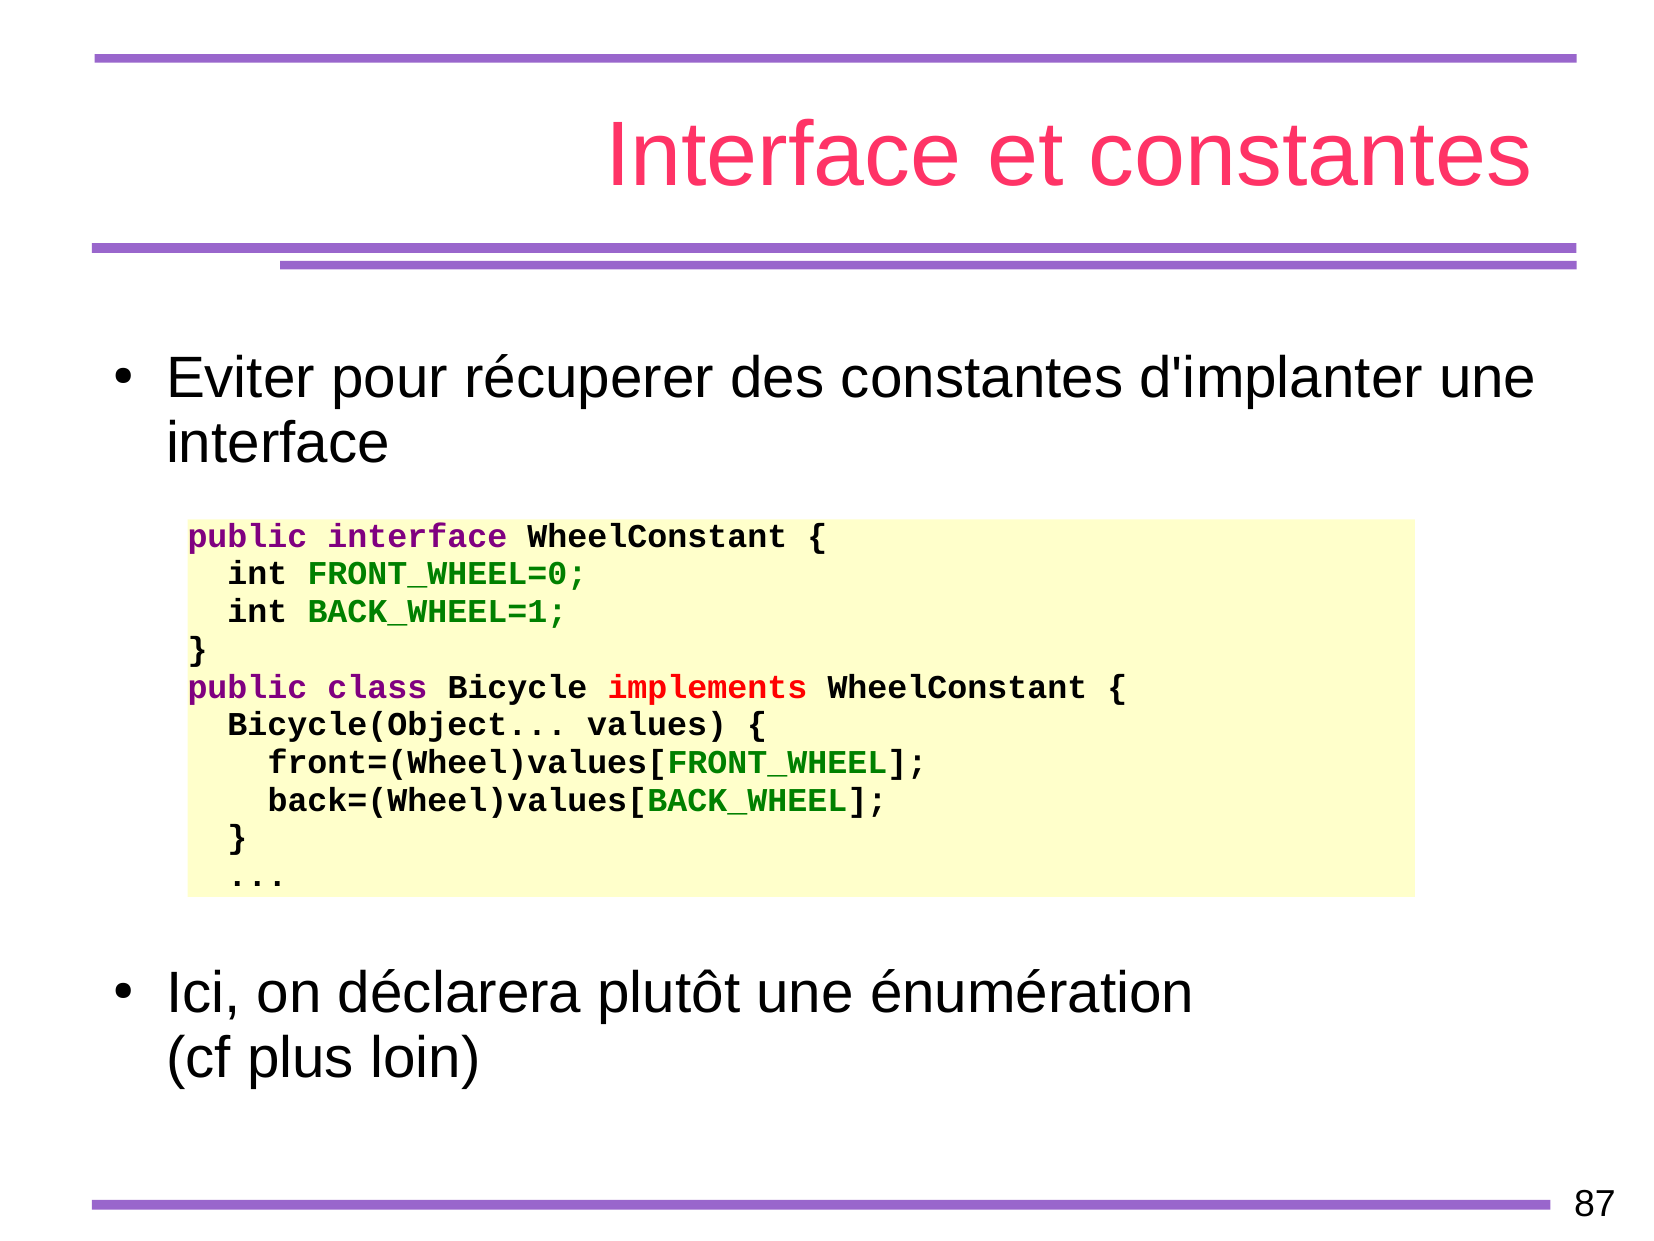

# Interface et constantes
Eviter pour récuperer des constantes d'implanter une interface
Ici, on déclarera plutôt une énumération
(cf plus loin)
public interface WheelConstant {
 int FRONT_WHEEL=0;
 int BACK_WHEEL=1;
}
public class Bicycle implements WheelConstant {
 Bicycle(Object... values) {
 front=(Wheel)values[FRONT_WHEEL];
 back=(Wheel)values[BACK_WHEEL];
 }
 ...